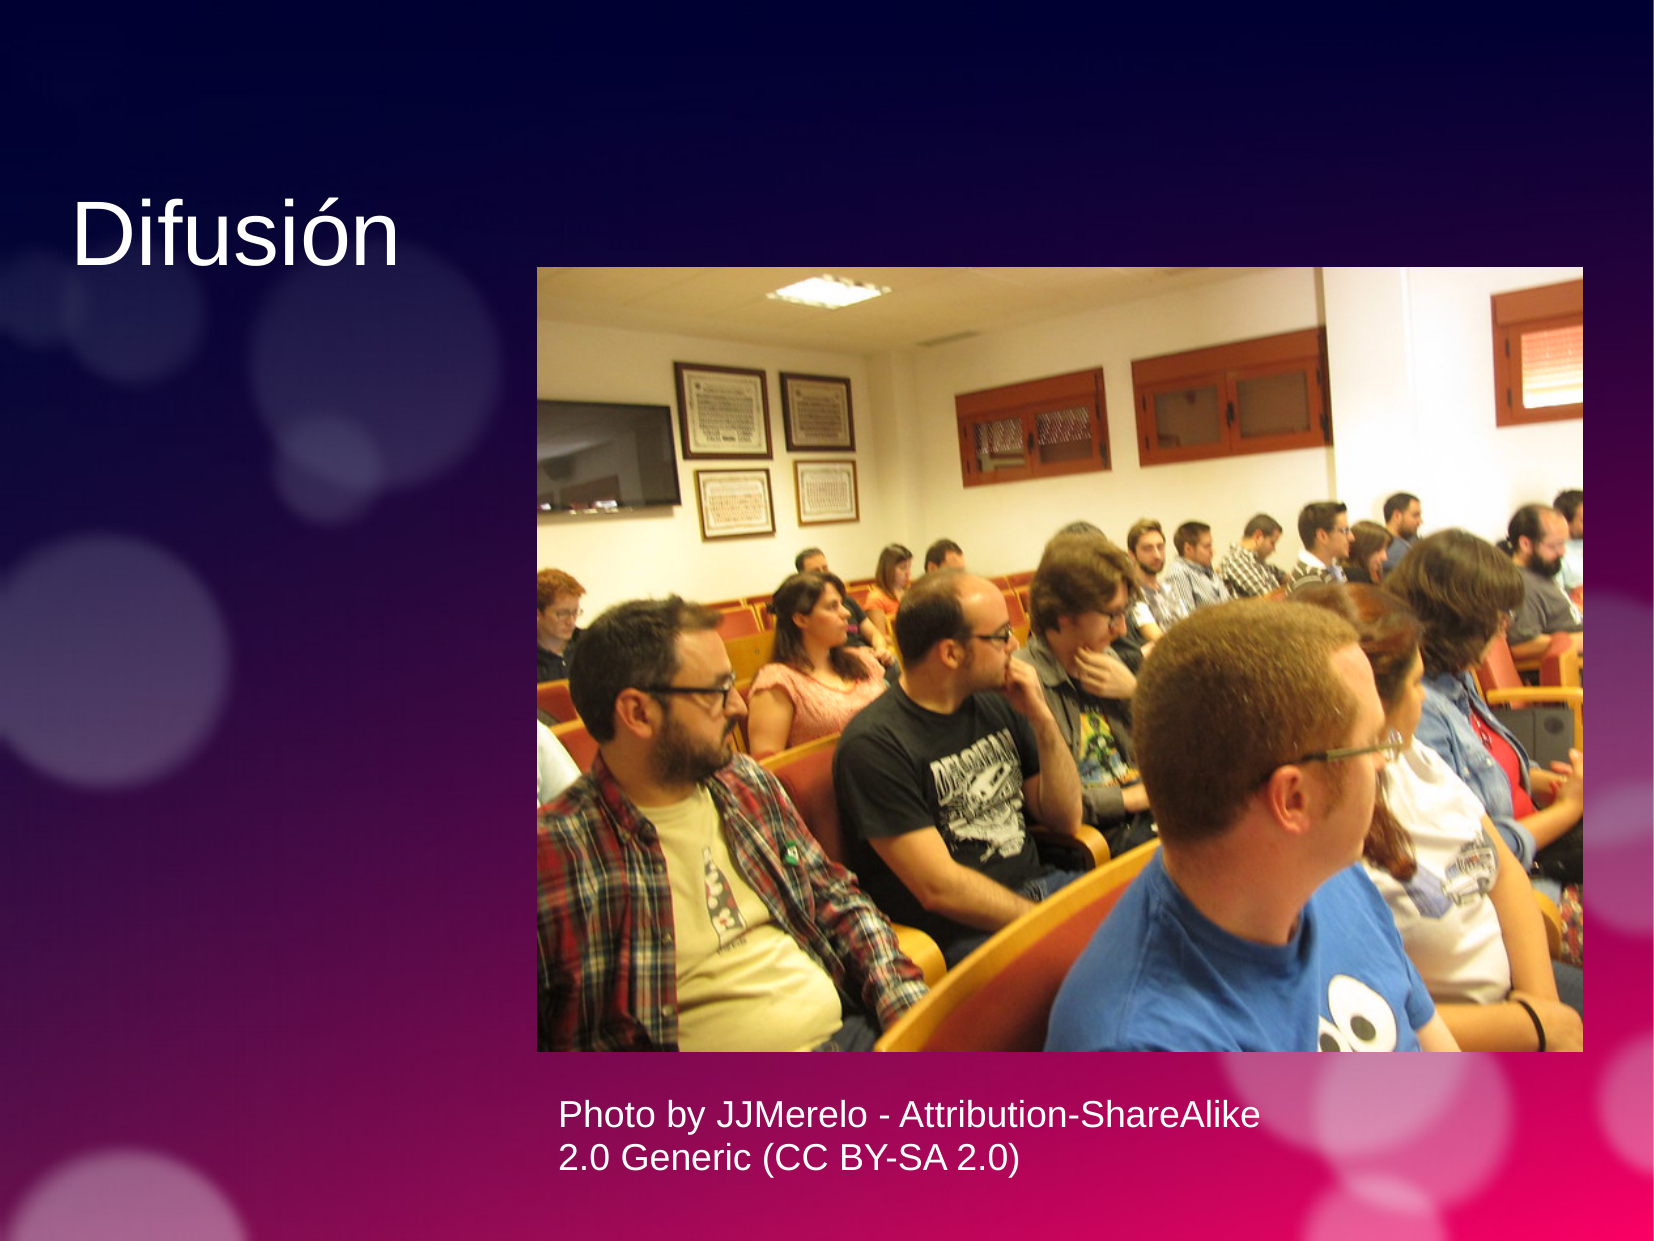

# Difusión
Photo by JJMerelo - Attribution-ShareAlike 2.0 Generic (CC BY-SA 2.0)